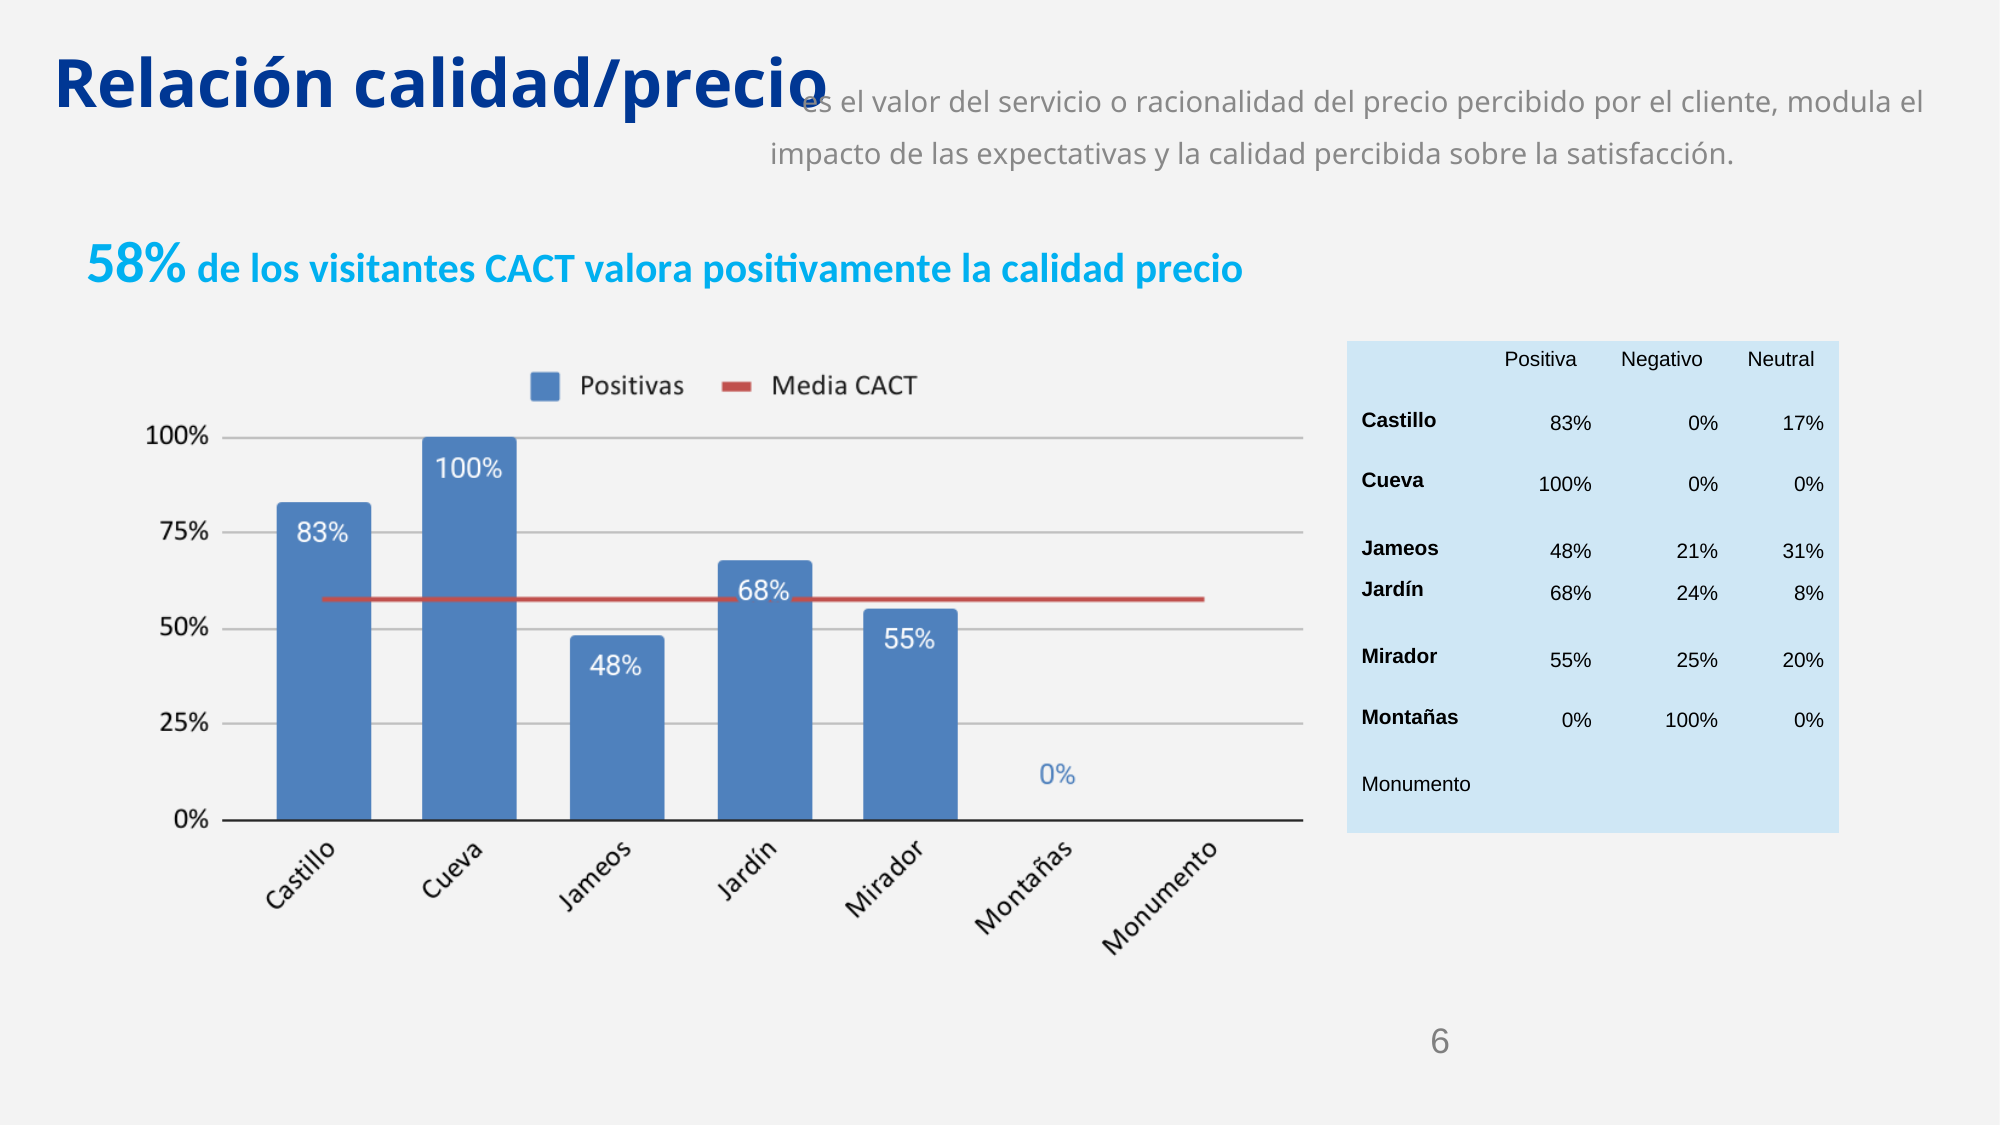

Relación calidad/precio
 es el valor del servicio o racionalidad del precio percibido por el cliente, modula el impacto de las expectativas y la calidad percibida sobre la satisfacción.
58% de los visitantes CACT valora positivamente la calidad precio
| | Positiva | Negativo | Neutral |
| --- | --- | --- | --- |
| Castillo | 83% | 0% | 17% |
| Cueva | 100% | 0% | 0% |
| Jameos | 48% | 21% | 31% |
| Jardín | 68% | 24% | 8% |
| Mirador | 55% | 25% | 20% |
| Montañas | 0% | 100% | 0% |
| Monumento | | | |